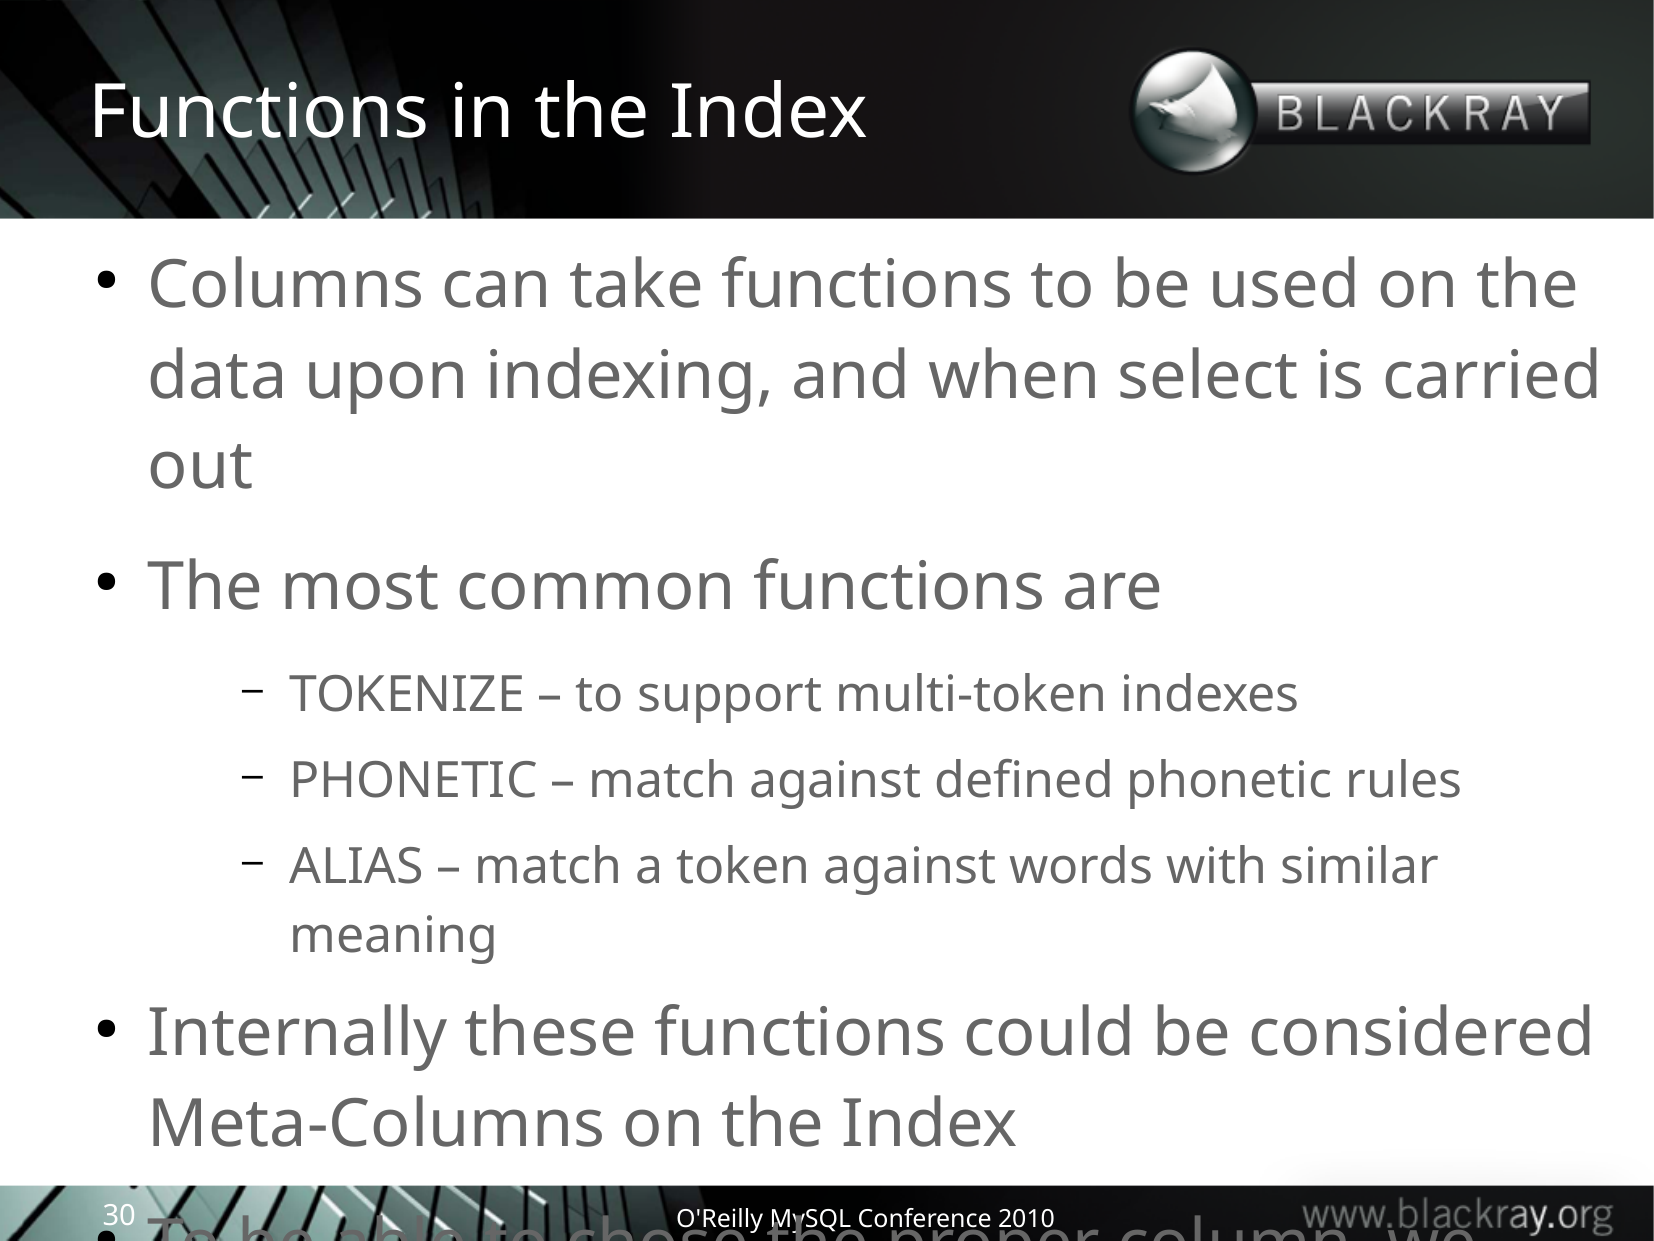

# Functions in the Index
Columns can take functions to be used on the data upon indexing, and when select is carried out
The most common functions are
TOKENIZE – to support multi-token indexes
PHONETIC – match against defined phonetic rules
ALIAS – match a token against words with similar meaning
Internally these functions could be considered Meta-Columns on the Index
To be able to chose the proper column, we need to know what function was used in the select